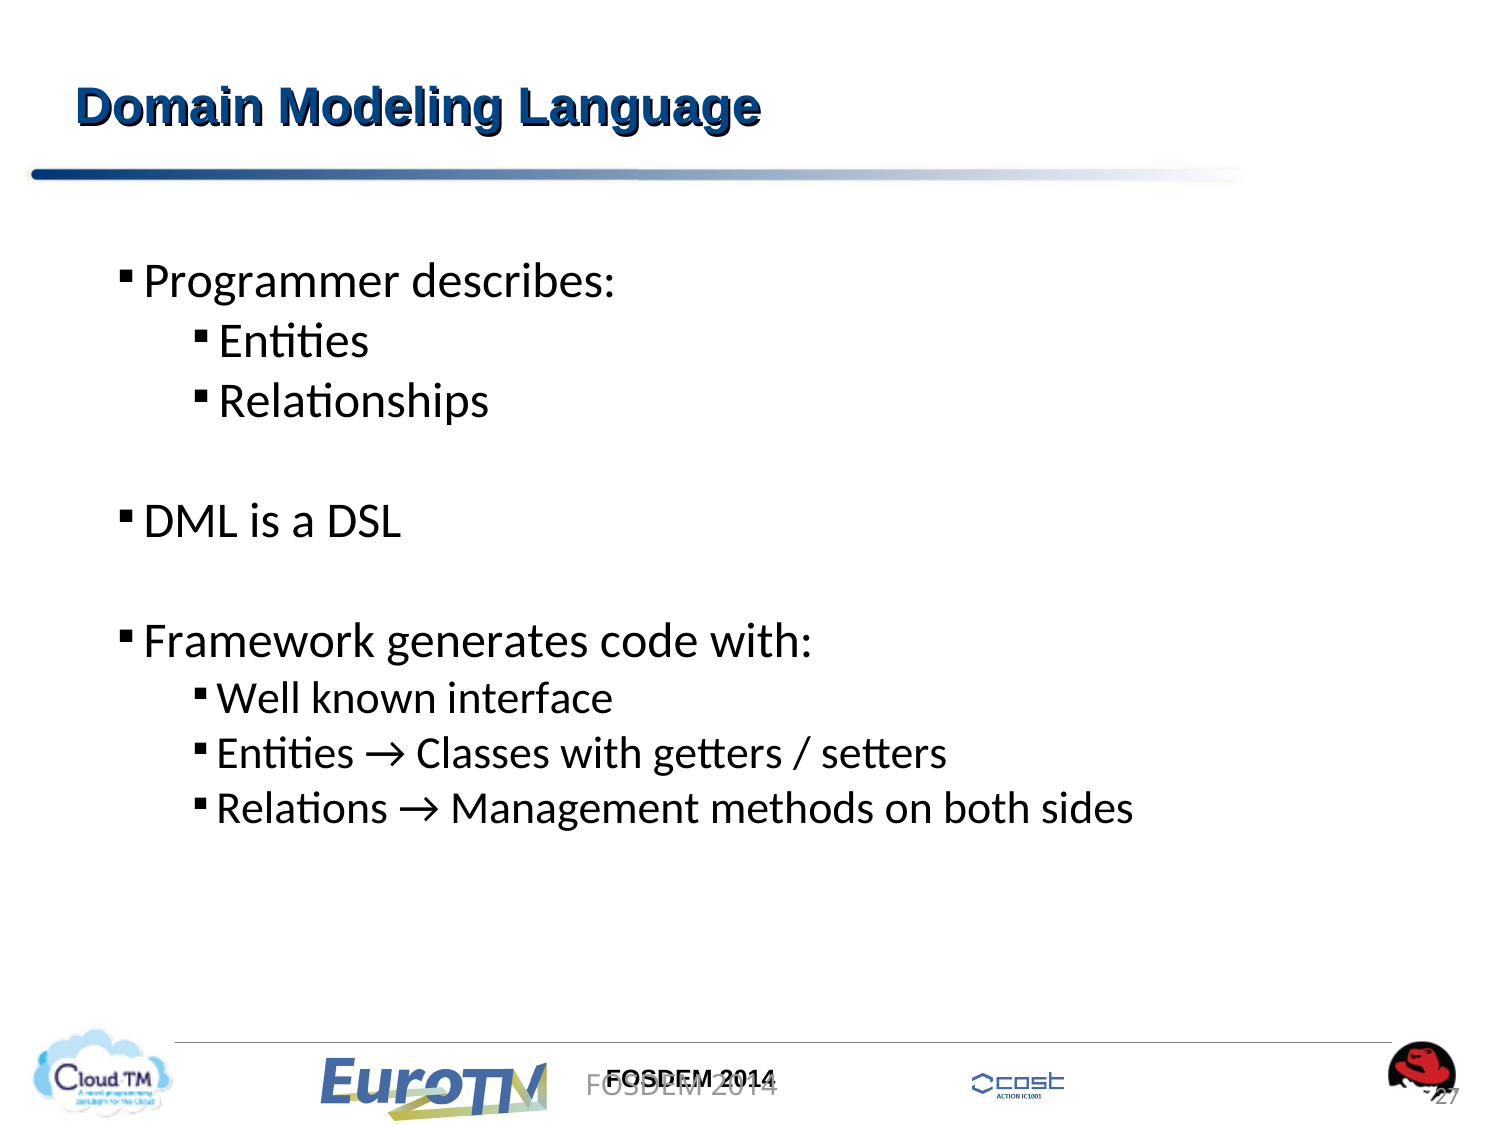

# Domain Modeling Language
 Programmer describes:
 Entities
 Relationships
 DML is a DSL
 Framework generates code with:
 Well known interface
 Entities → Classes with getters / setters
 Relations → Management methods on both sides
FOSDEM 2014